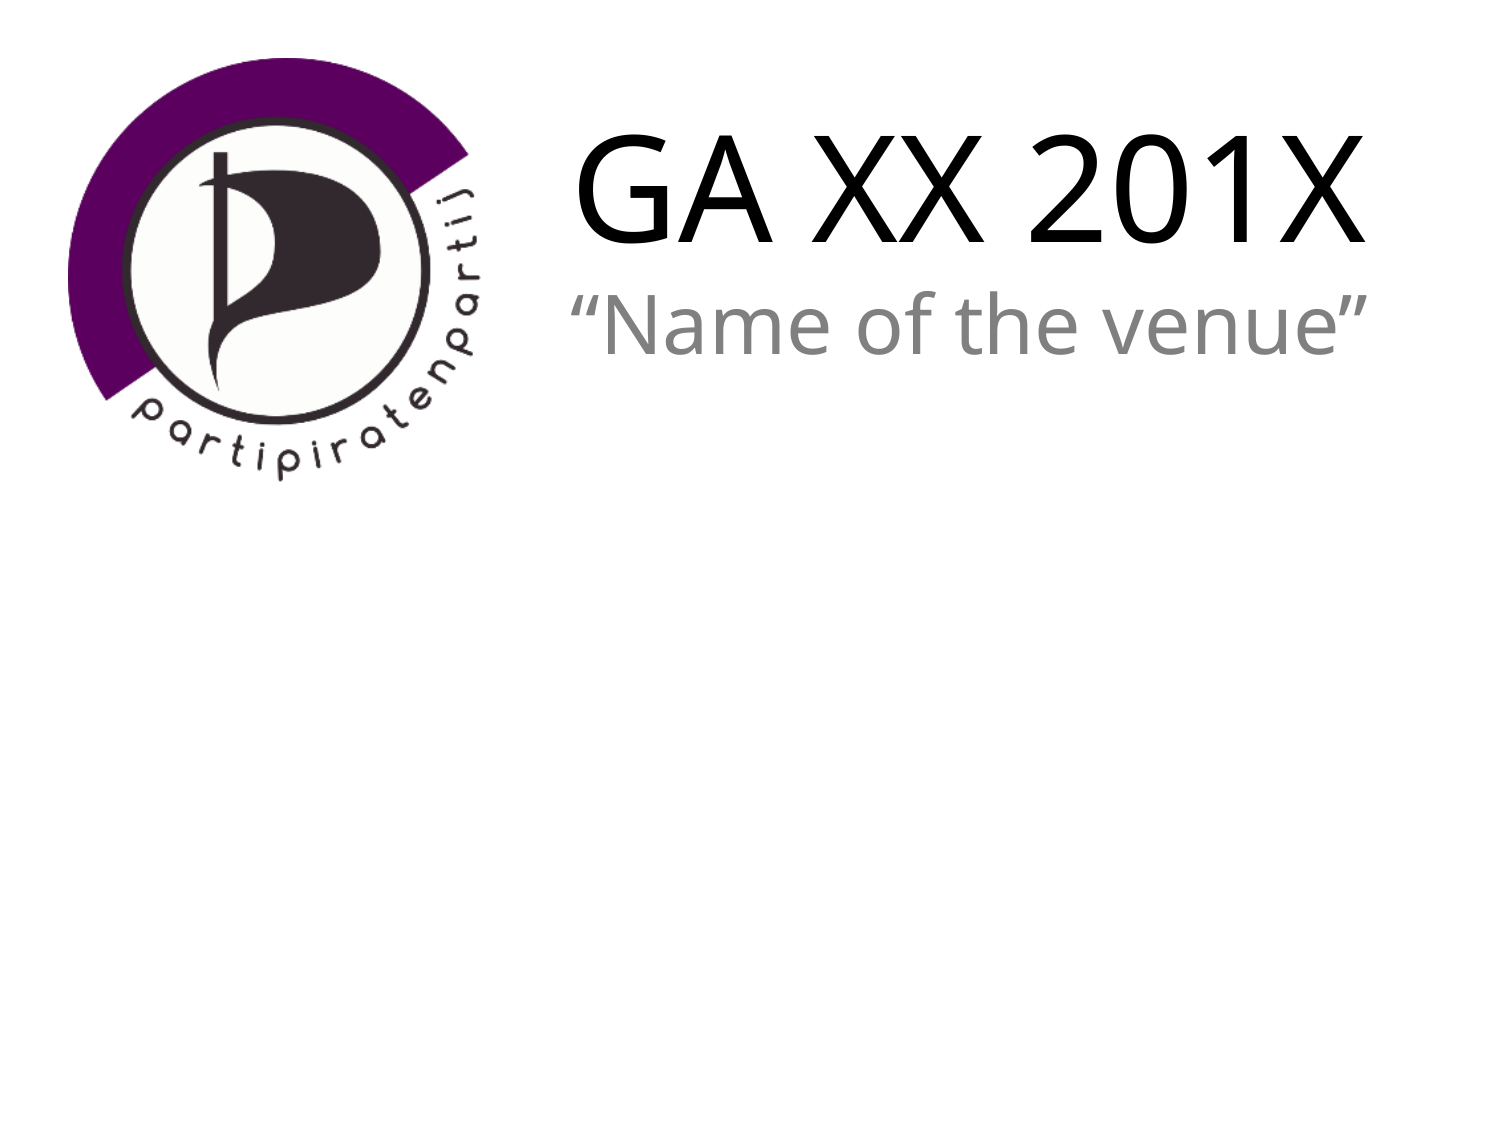

# GA XX 201X “Name of the venue”